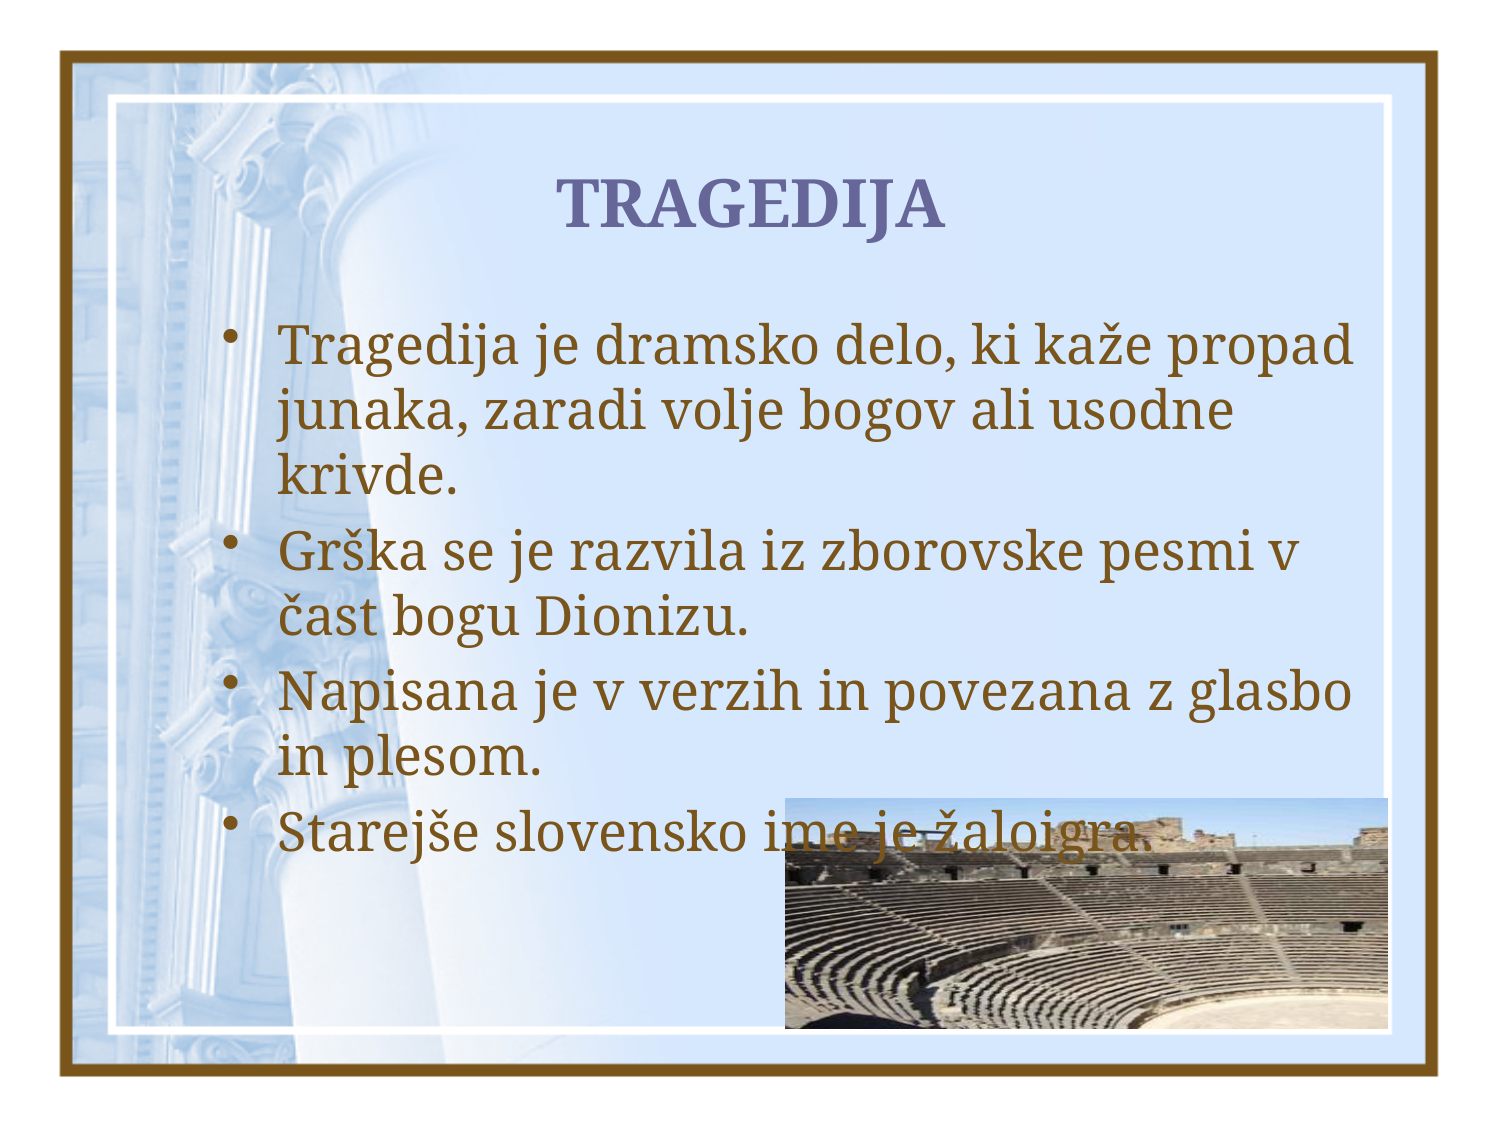

# TRAGEDIJA
Tragedija je dramsko delo, ki kaže propad junaka, zaradi volje bogov ali usodne krivde.
Grška se je razvila iz zborovske pesmi v čast bogu Dionizu.
Napisana je v verzih in povezana z glasbo in plesom.
Starejše slovensko ime je žaloigra.